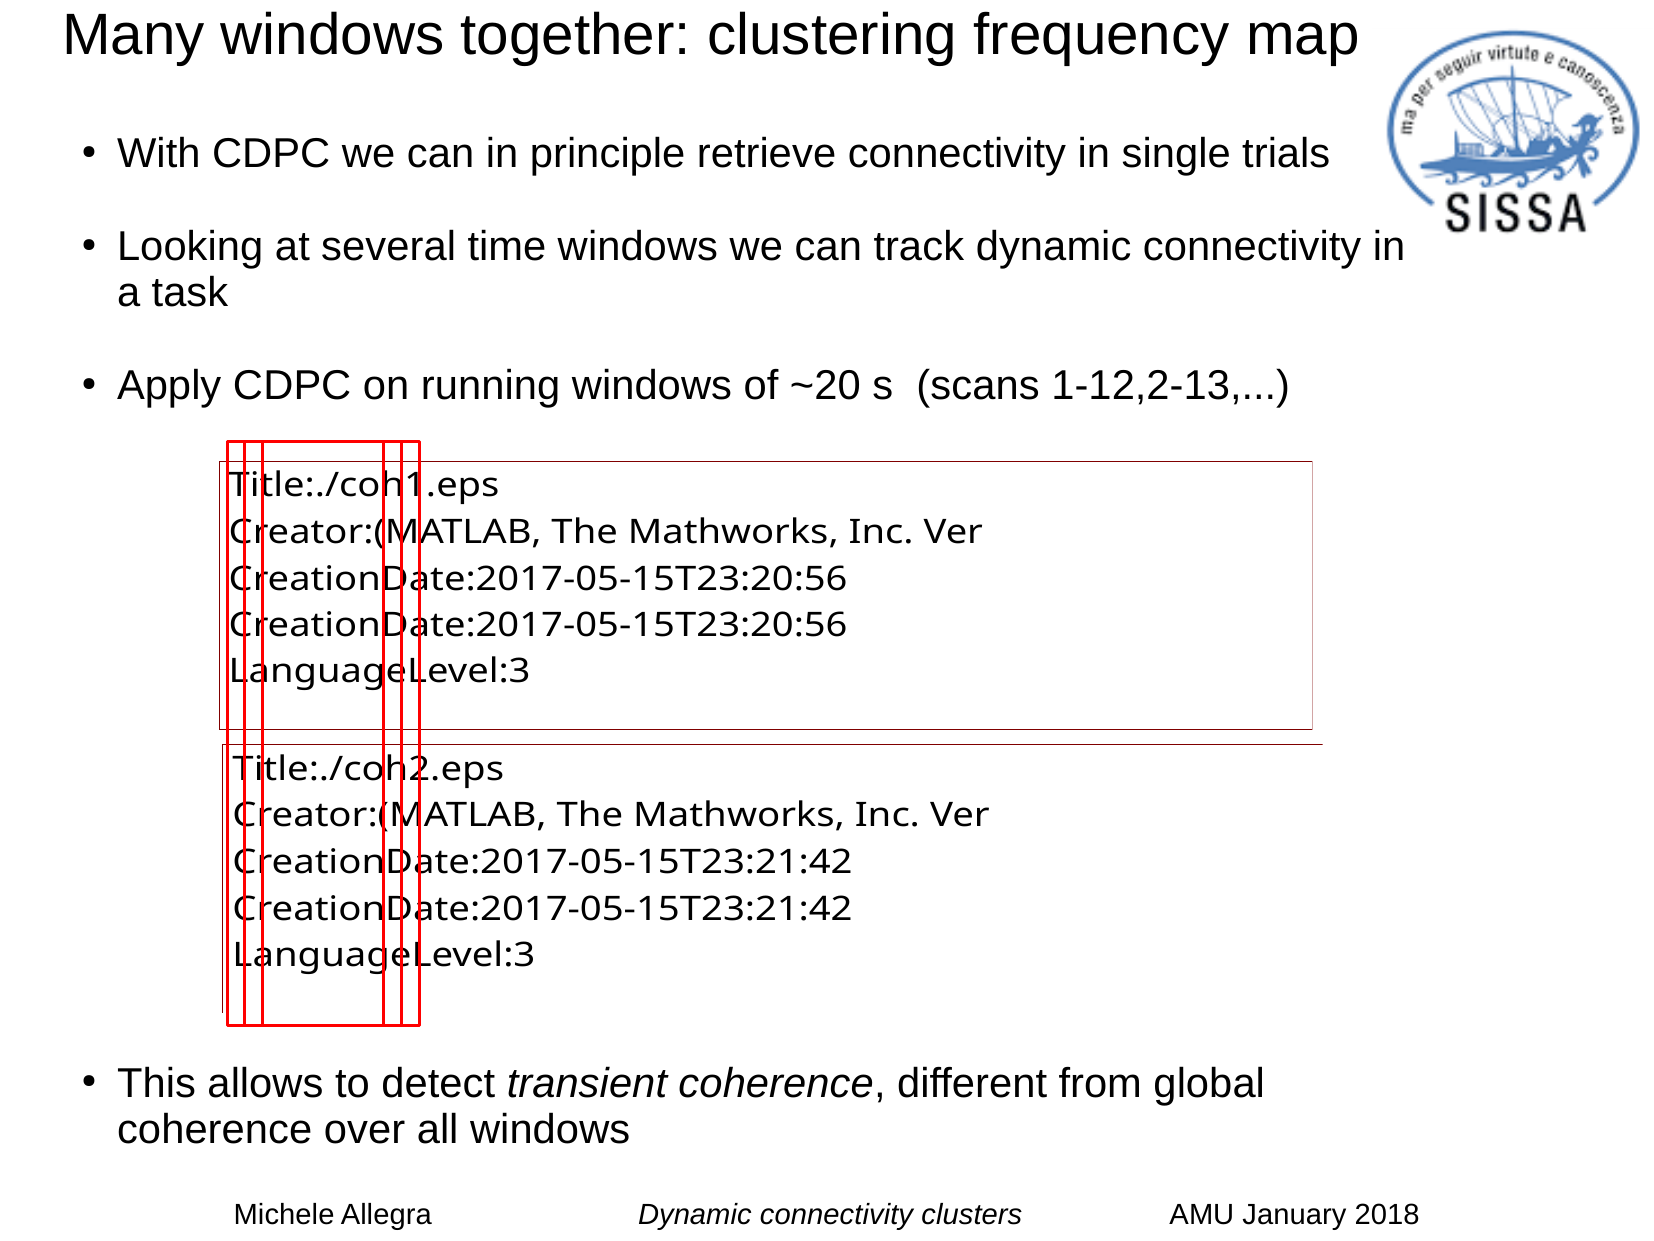

# Many windows together: clustering frequency map
With CDPC we can in principle retrieve connectivity in single trials
Looking at several time windows we can track dynamic connectivity in a task
Apply CDPC on running windows of ~20 s (scans 1-12,2-13,...)
This allows to detect transient coherence, different from global coherence over all windows
Michele Allegra Dynamic connectivity clusters AMU January 2018